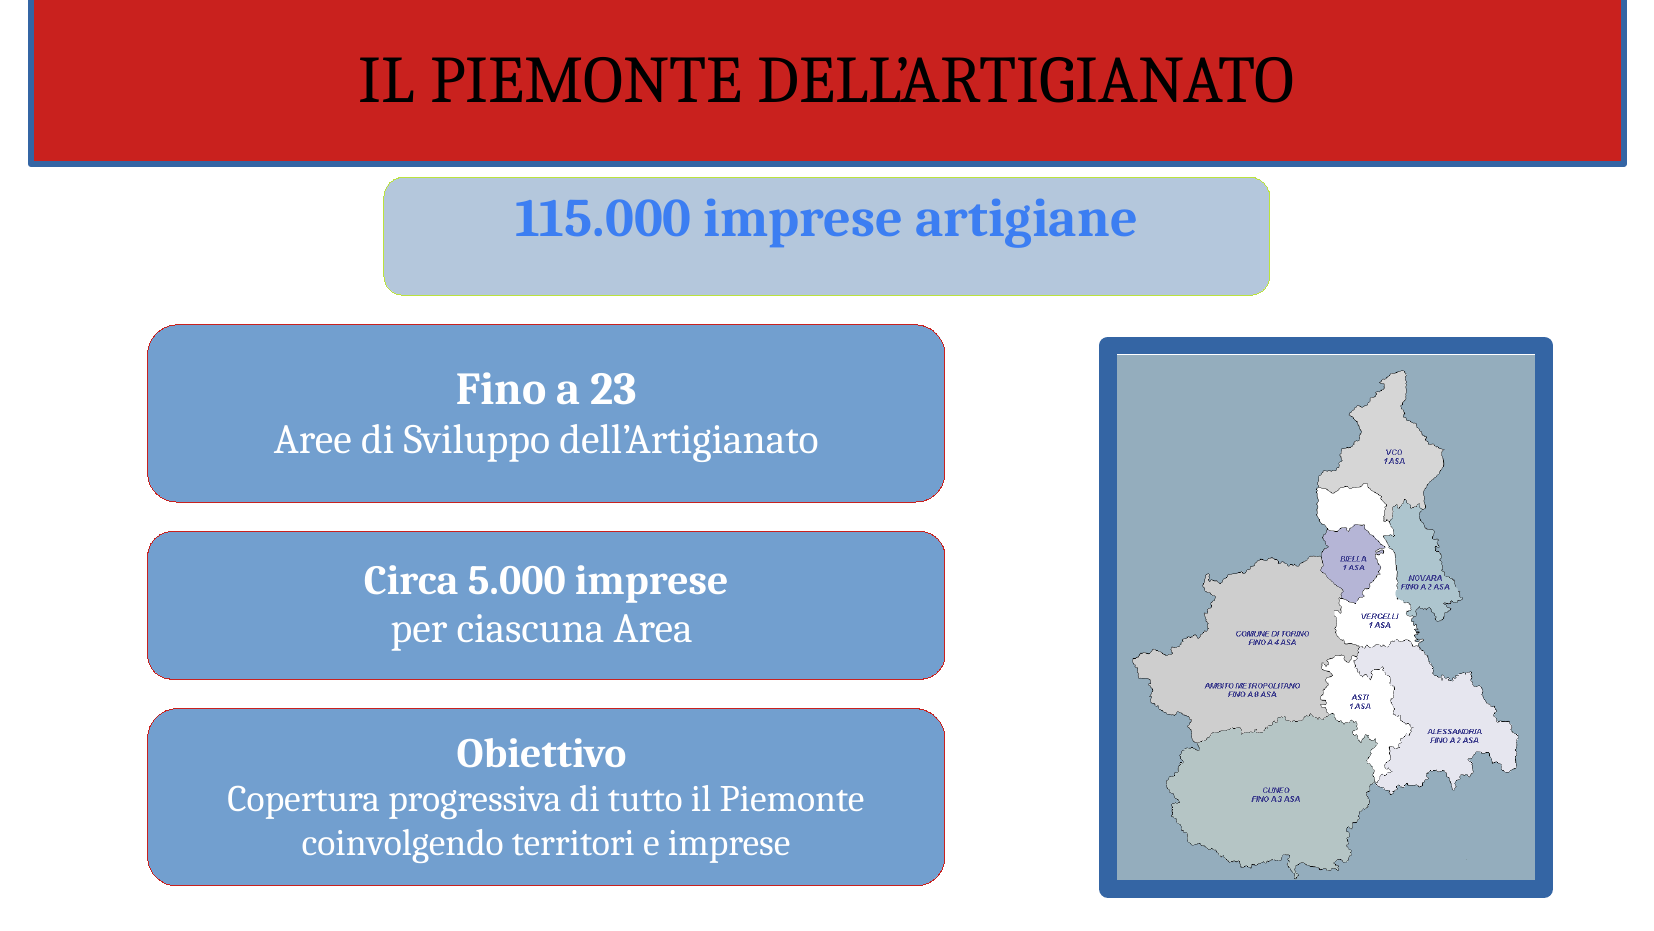

# IL PIEMONTE DELL’ARTIGIANATO
115.000 imprese artigiane
 Fino a 23
Aree di Sviluppo dell’Artigianato
Circa 5.000 imprese
per ciascuna Area
Obiettivo
Copertura progressiva di tutto il Piemonte coinvolgendo territori e imprese